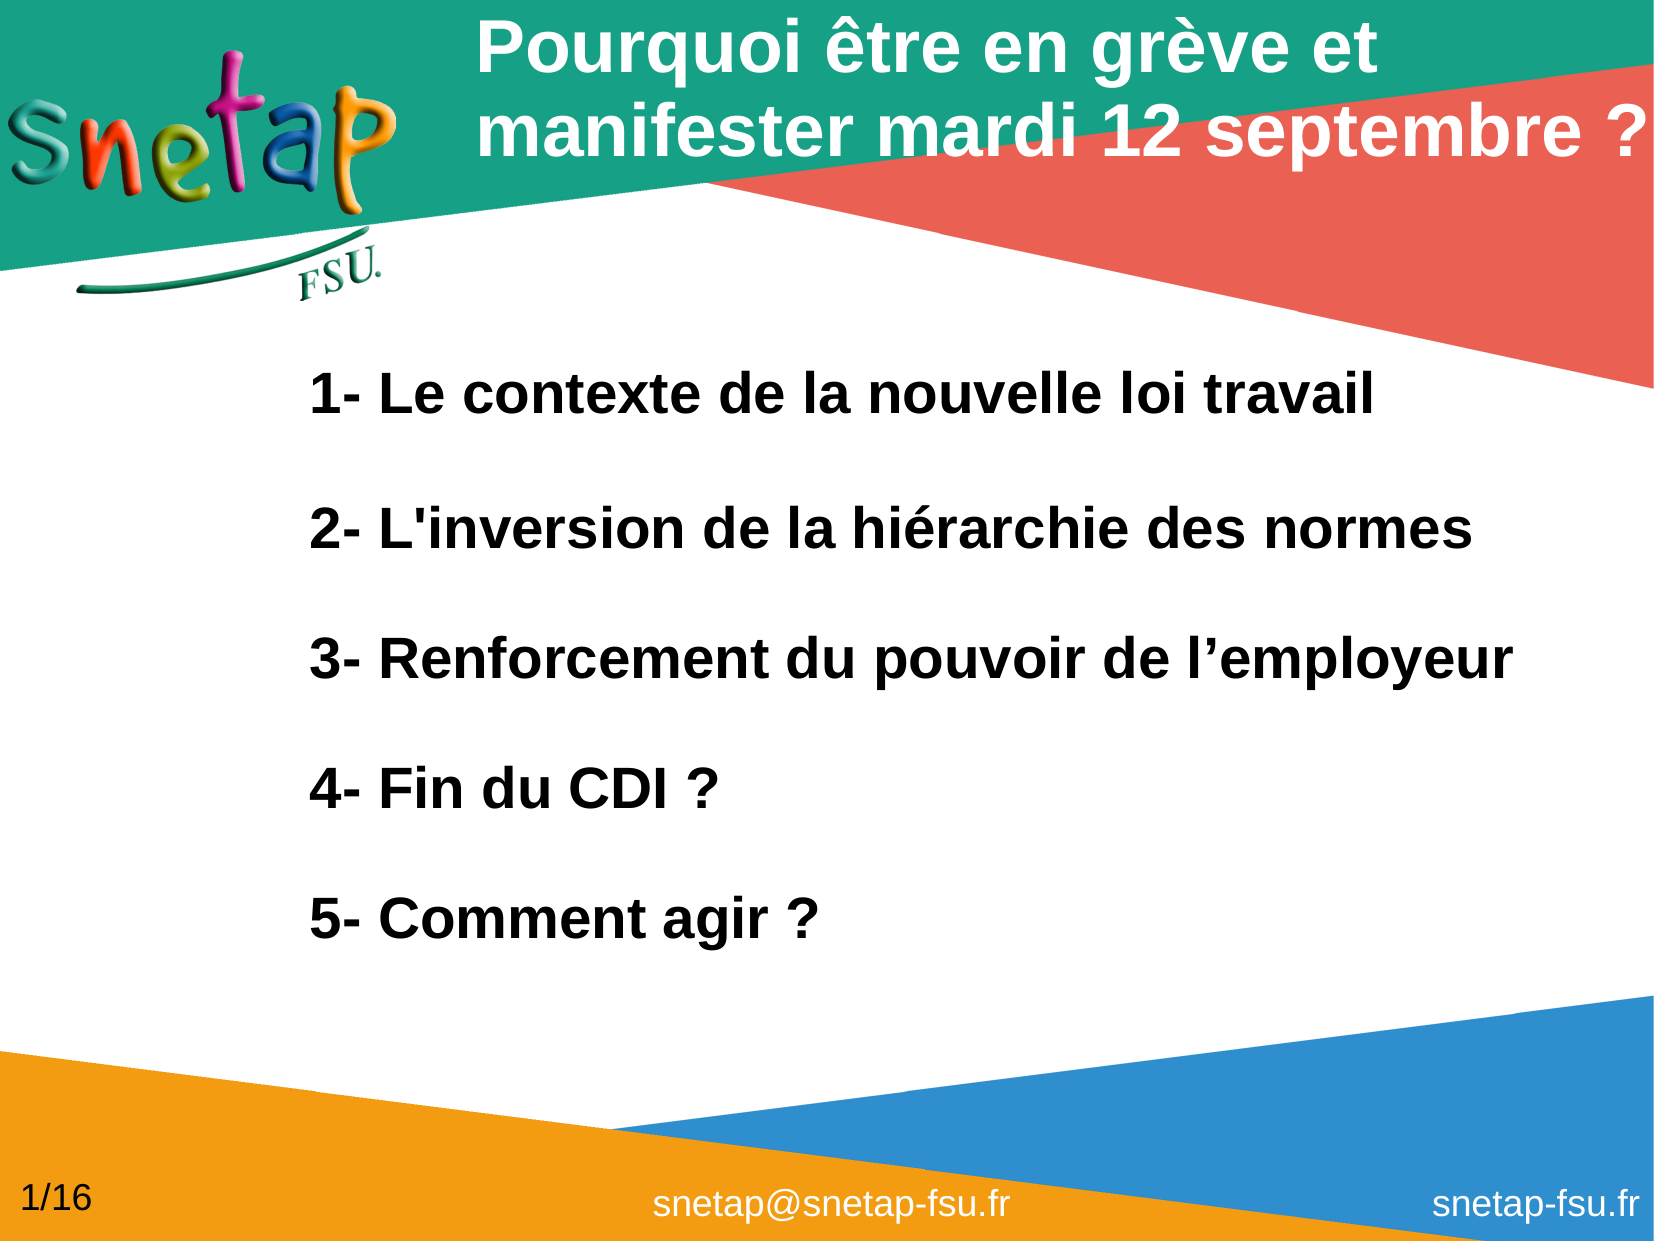

Pourquoi être en grève et
manifester mardi 12 septembre ?
# 1- Le contexte de la nouvelle loi travail
	2- L'inversion de la hiérarchie des normes
	3- Renforcement du pouvoir de l’employeur
	4- Fin du CDI ?
	5- Comment agir ?